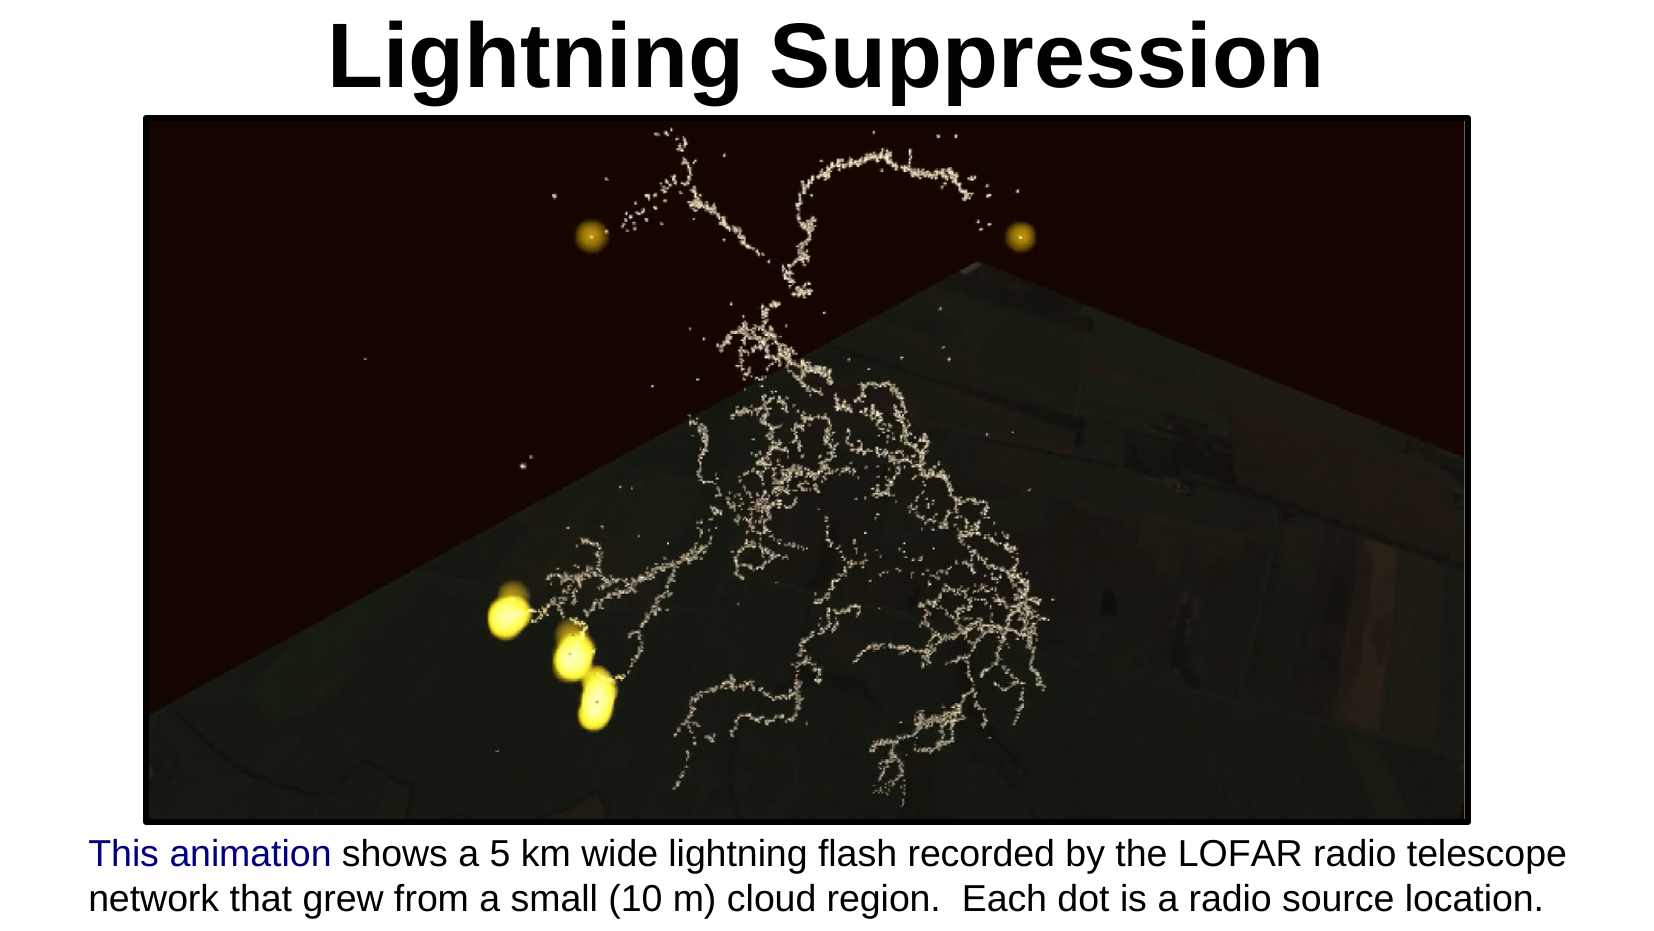

# Lightning Suppression
This animation shows a 5 km wide lightning flash recorded by the LOFAR radio telescope network that grew from a small (10 m) cloud region. Each dot is a radio source location.